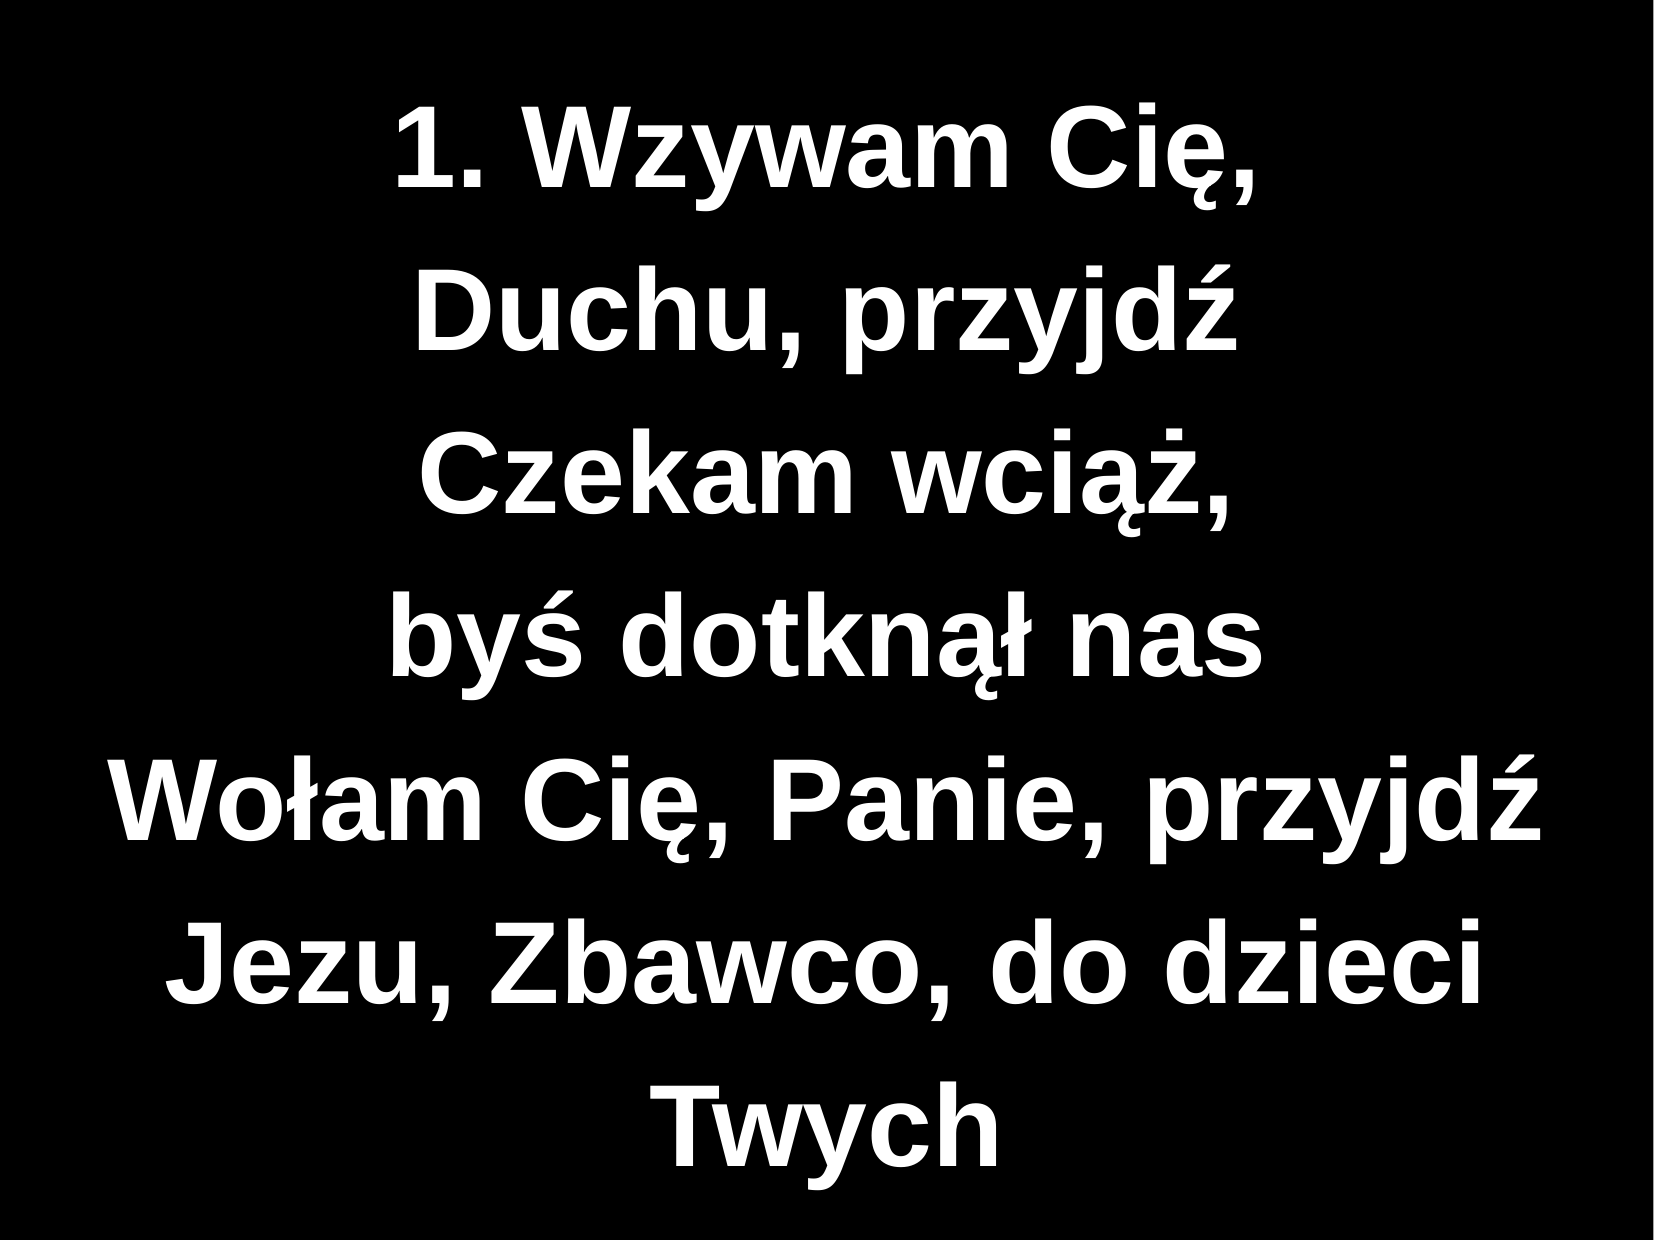

# 1. Wzywam Cię,
Duchu, przyjdź
Czekam wciąż,
byś dotknął nas
Wołam Cię, Panie, przyjdź
Jezu, Zbawco, do dzieci Twych